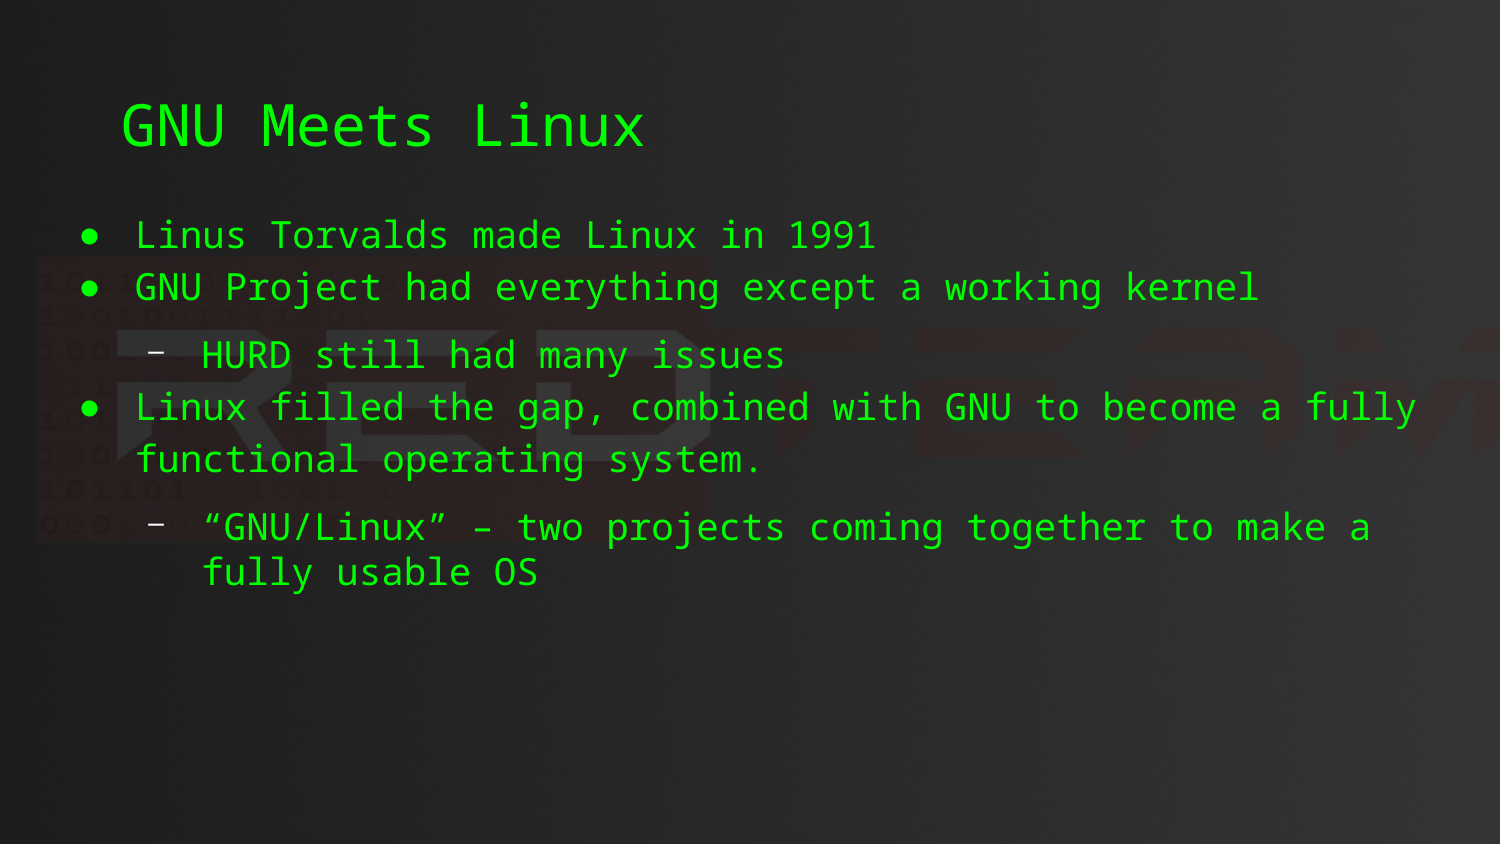

# GNU Meets Linux
Linus Torvalds made Linux in 1991
GNU Project had everything except a working kernel
HURD still had many issues
Linux filled the gap, combined with GNU to become a fully functional operating system.
“GNU/Linux” – two projects coming together to make a fully usable OS